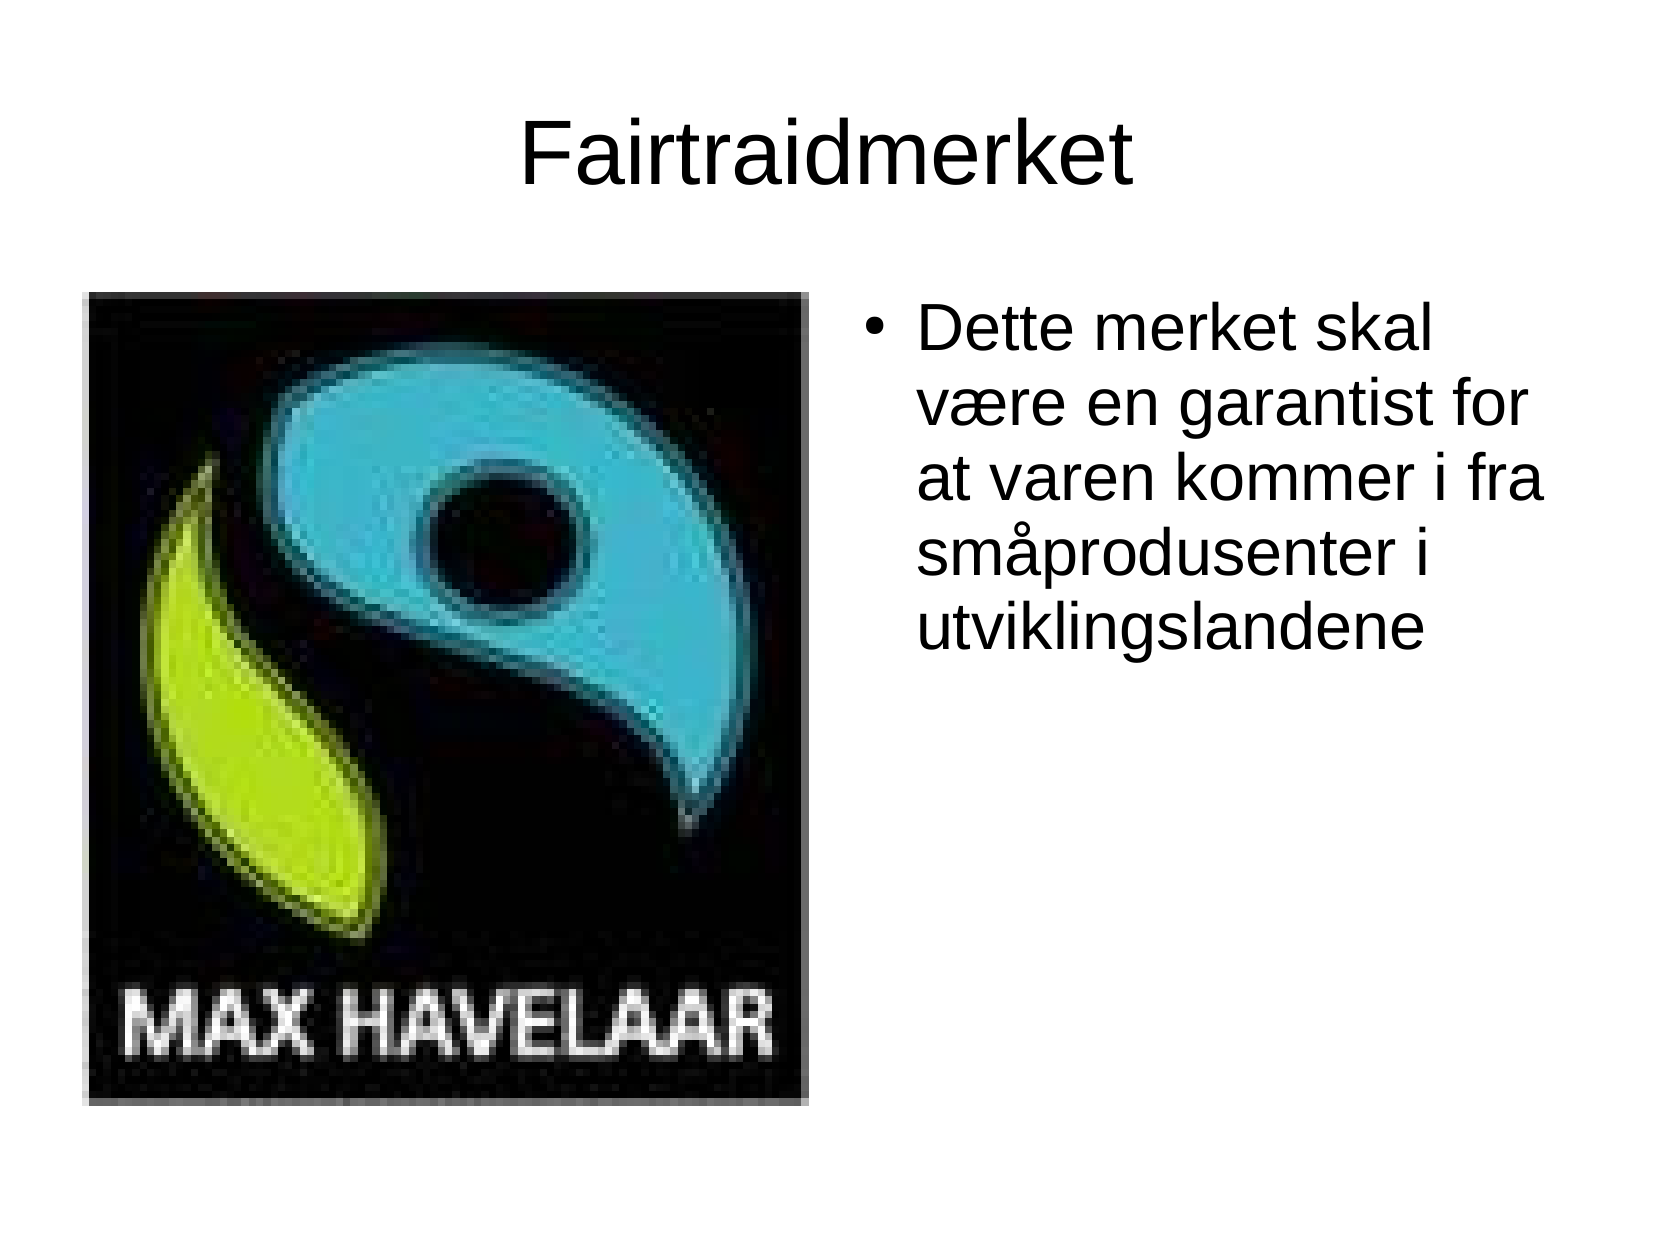

# Fairtraidmerket
Dette merket skal være en garantist for at varen kommer i fra småprodusenter i utviklingslandene